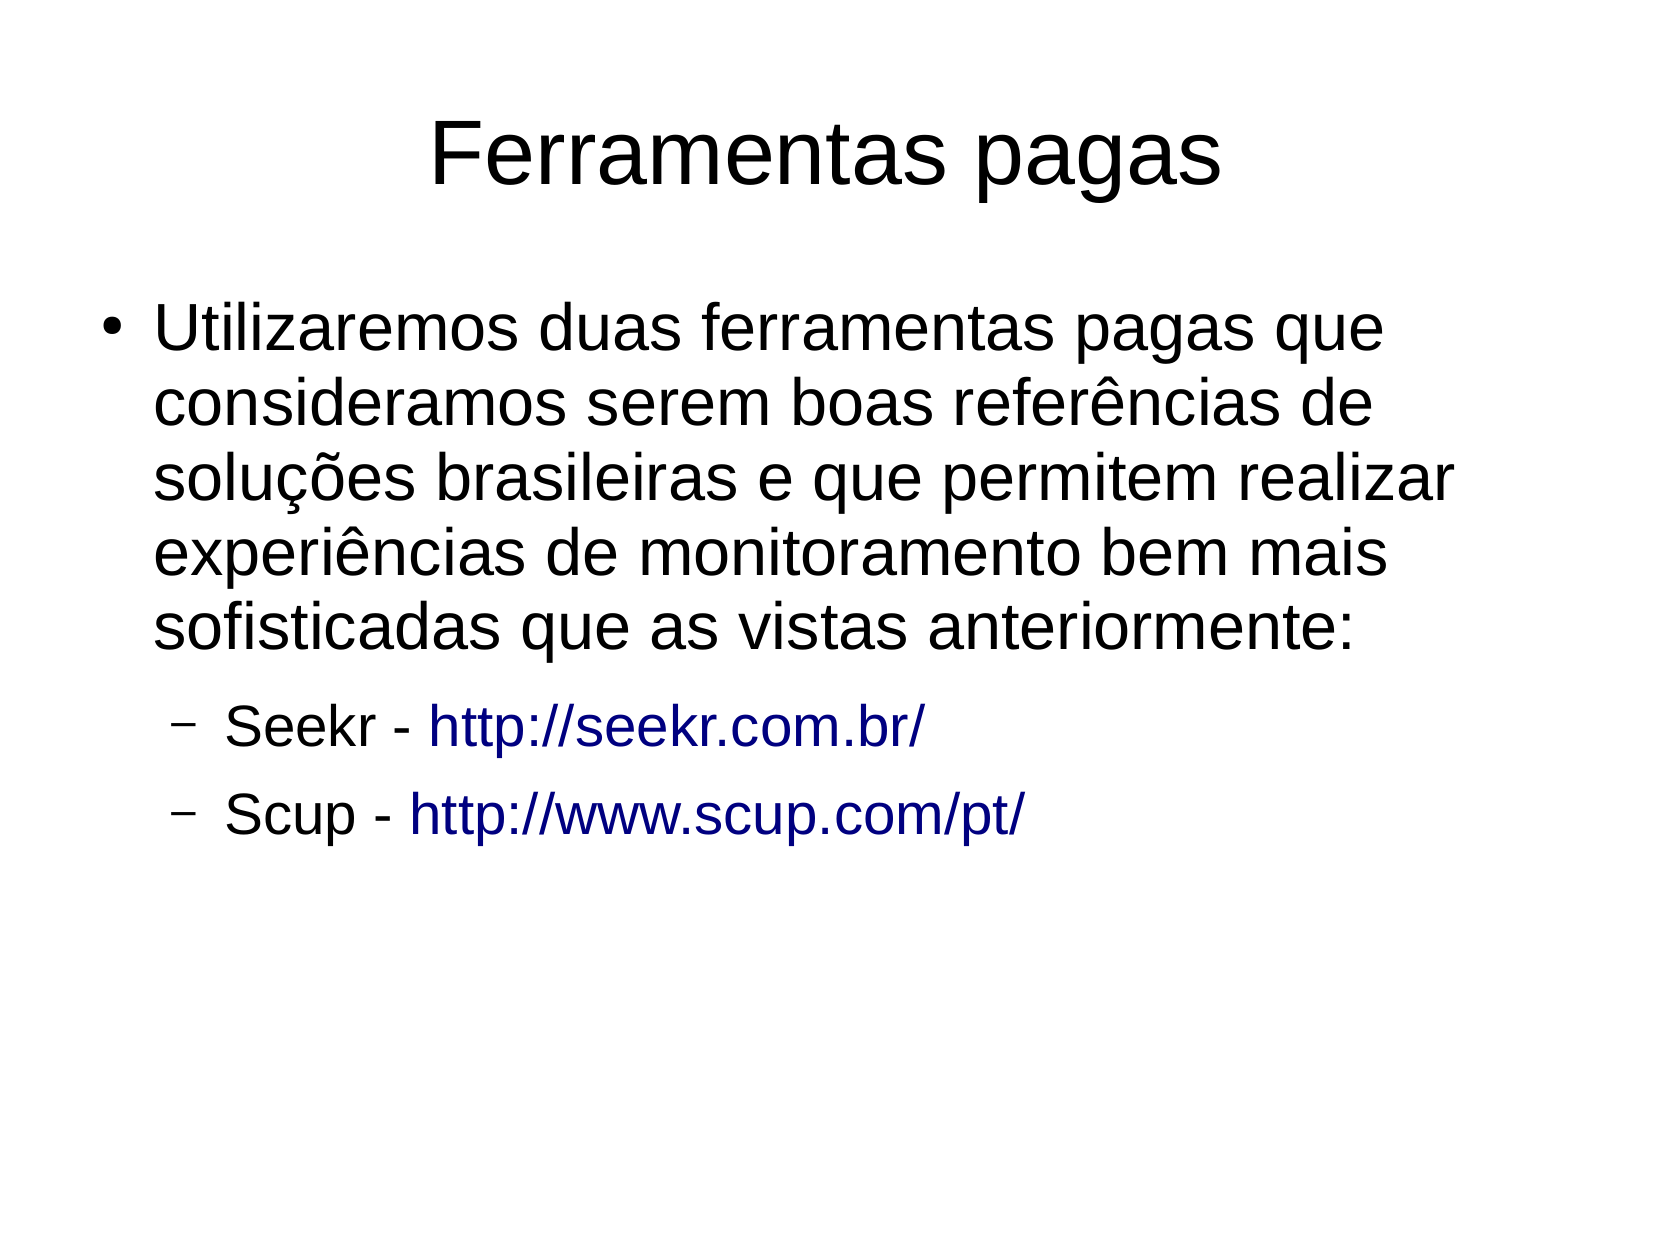

# Ferramentas pagas
Utilizaremos duas ferramentas pagas que consideramos serem boas referências de soluções brasileiras e que permitem realizar experiências de monitoramento bem mais sofisticadas que as vistas anteriormente:
Seekr - http://seekr.com.br/
Scup - http://www.scup.com/pt/